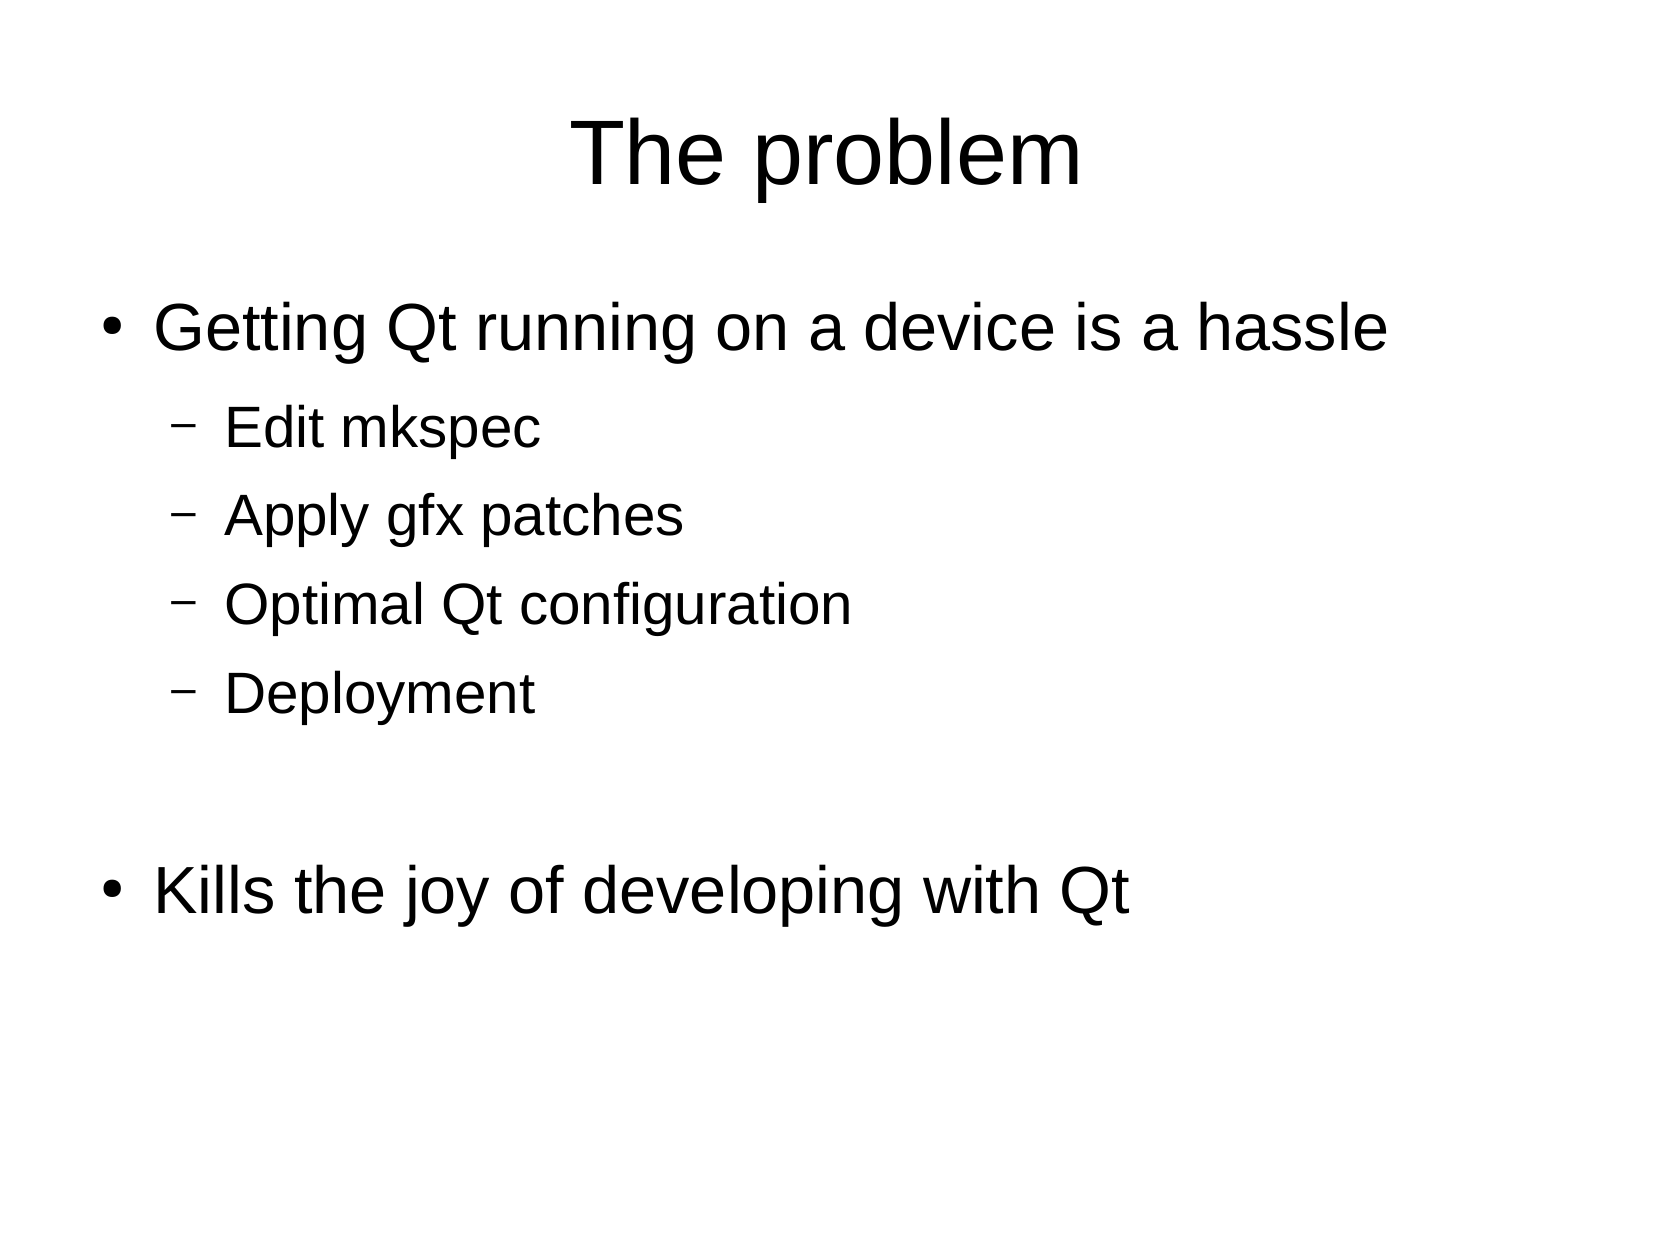

# The problem
Getting Qt running on a device is a hassle
Edit mkspec
Apply gfx patches
Optimal Qt configuration
Deployment
Kills the joy of developing with Qt